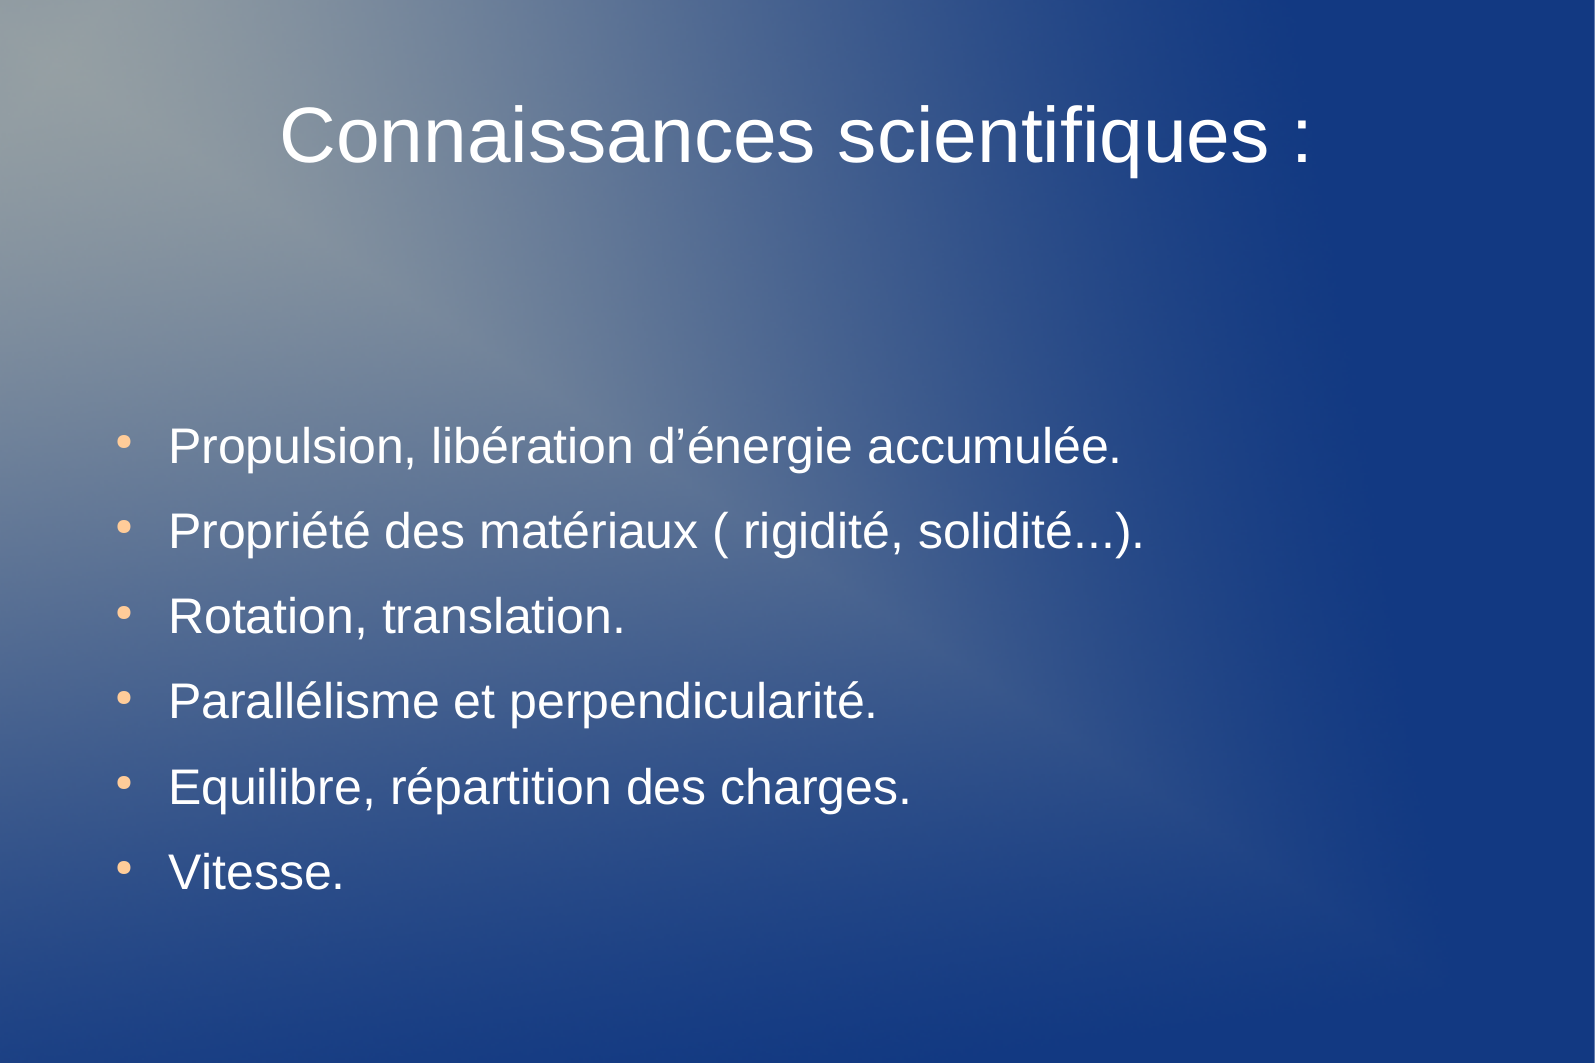

# Connaissances scientifiques :
Propulsion, libération d’énergie accumulée.
Propriété des matériaux ( rigidité, solidité...).
Rotation, translation.
Parallélisme et perpendicularité.
Equilibre, répartition des charges.
Vitesse.